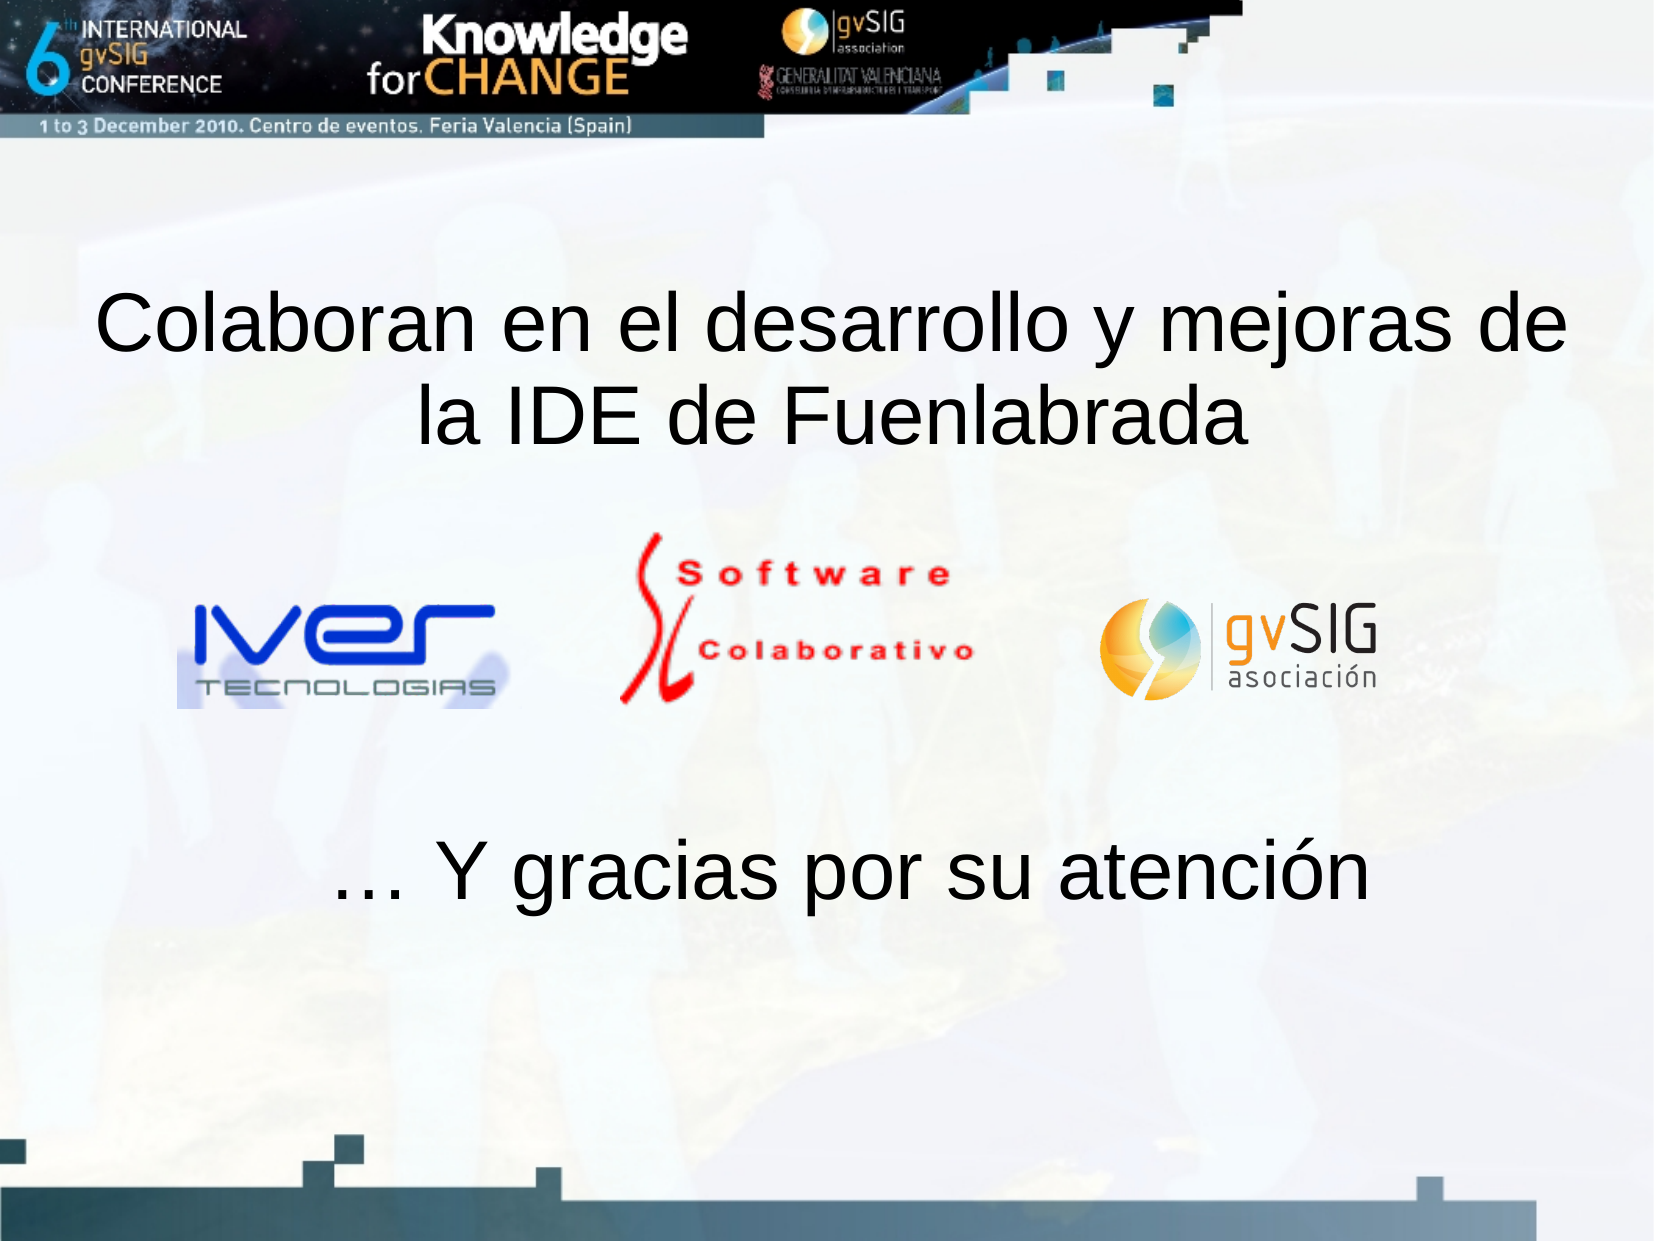

# Colaboran en el desarrollo y mejoras de la IDE de Fuenlabrada
… Y gracias por su atención